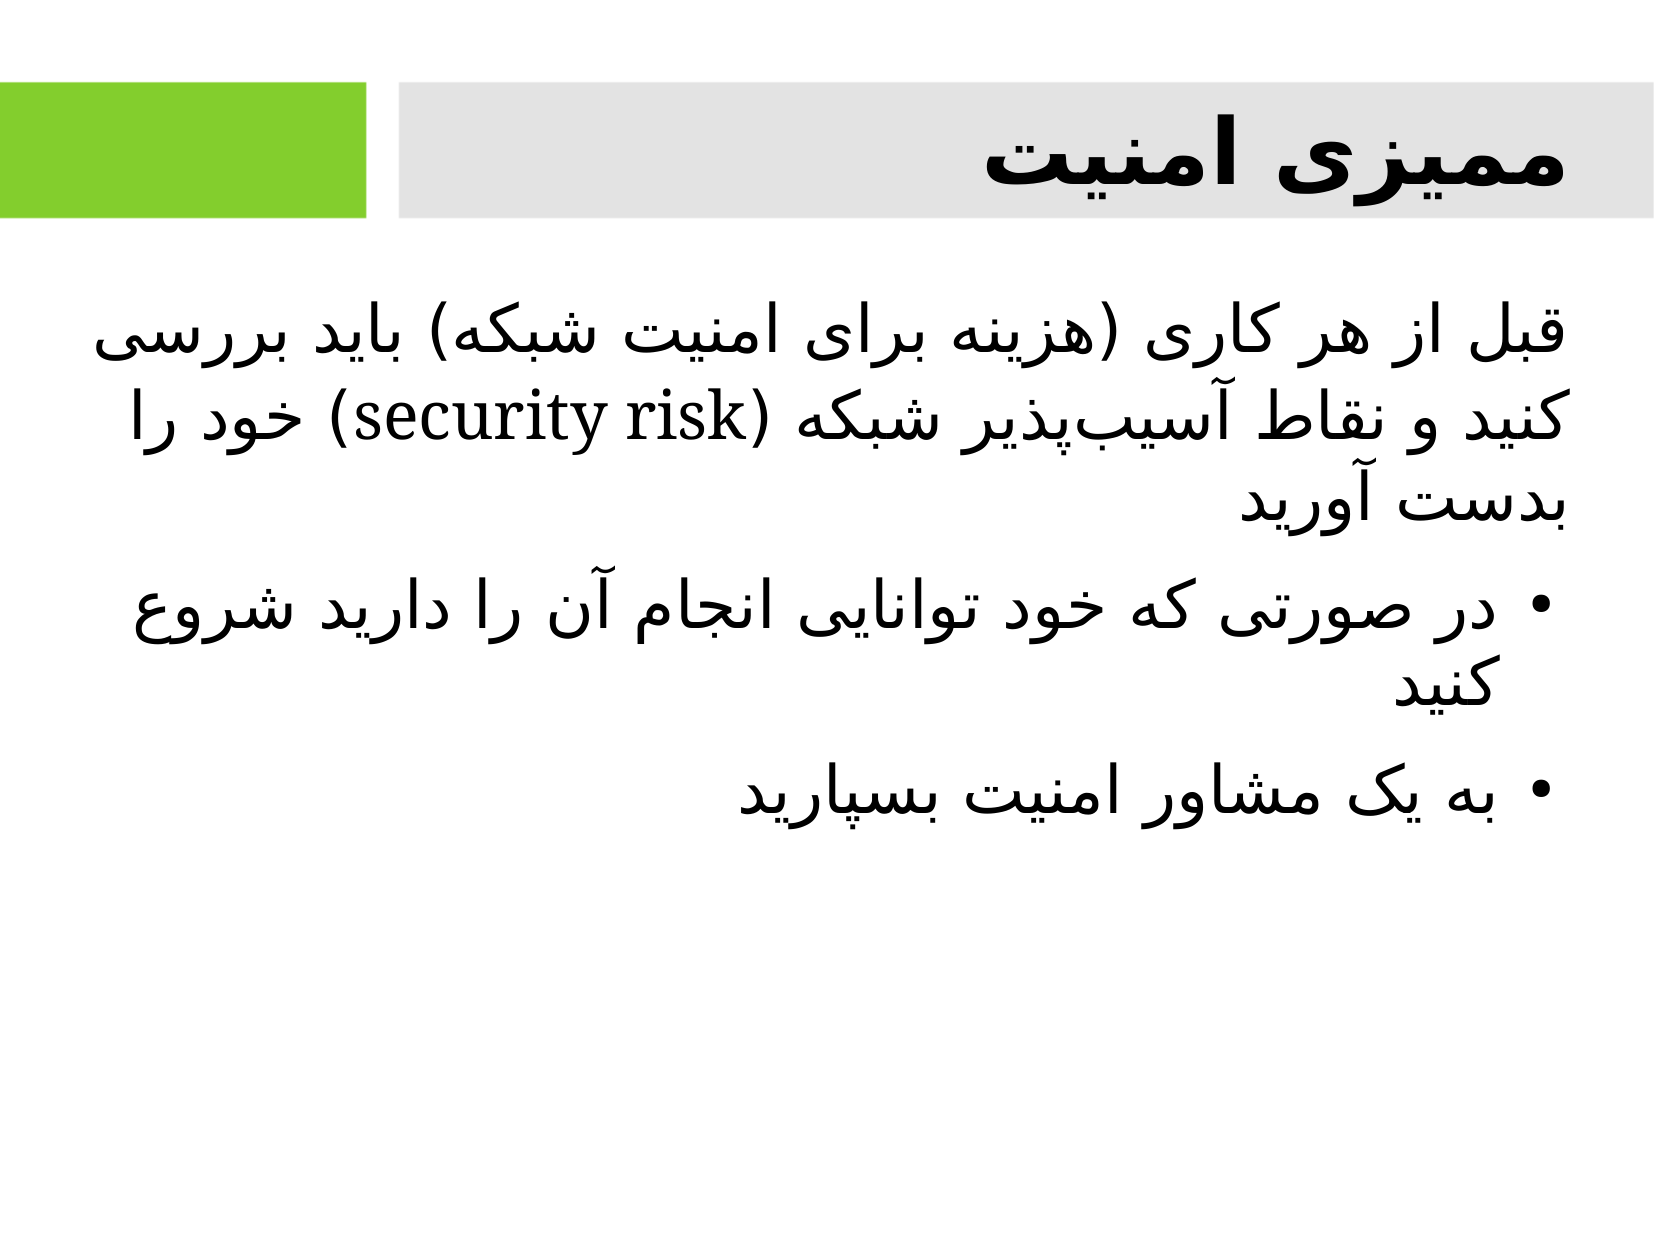

# ممیزی امنیت
قبل از هر کاری (هزینه برای امنیت شبکه) باید بررسی کنید و نقاط آسیب‌پذیر شبکه (security risk) خود را بدست آورید
در صورتی که خود توانایی انجام آن را دارید شروع کنید
به یک مشاور امنیت بسپارید